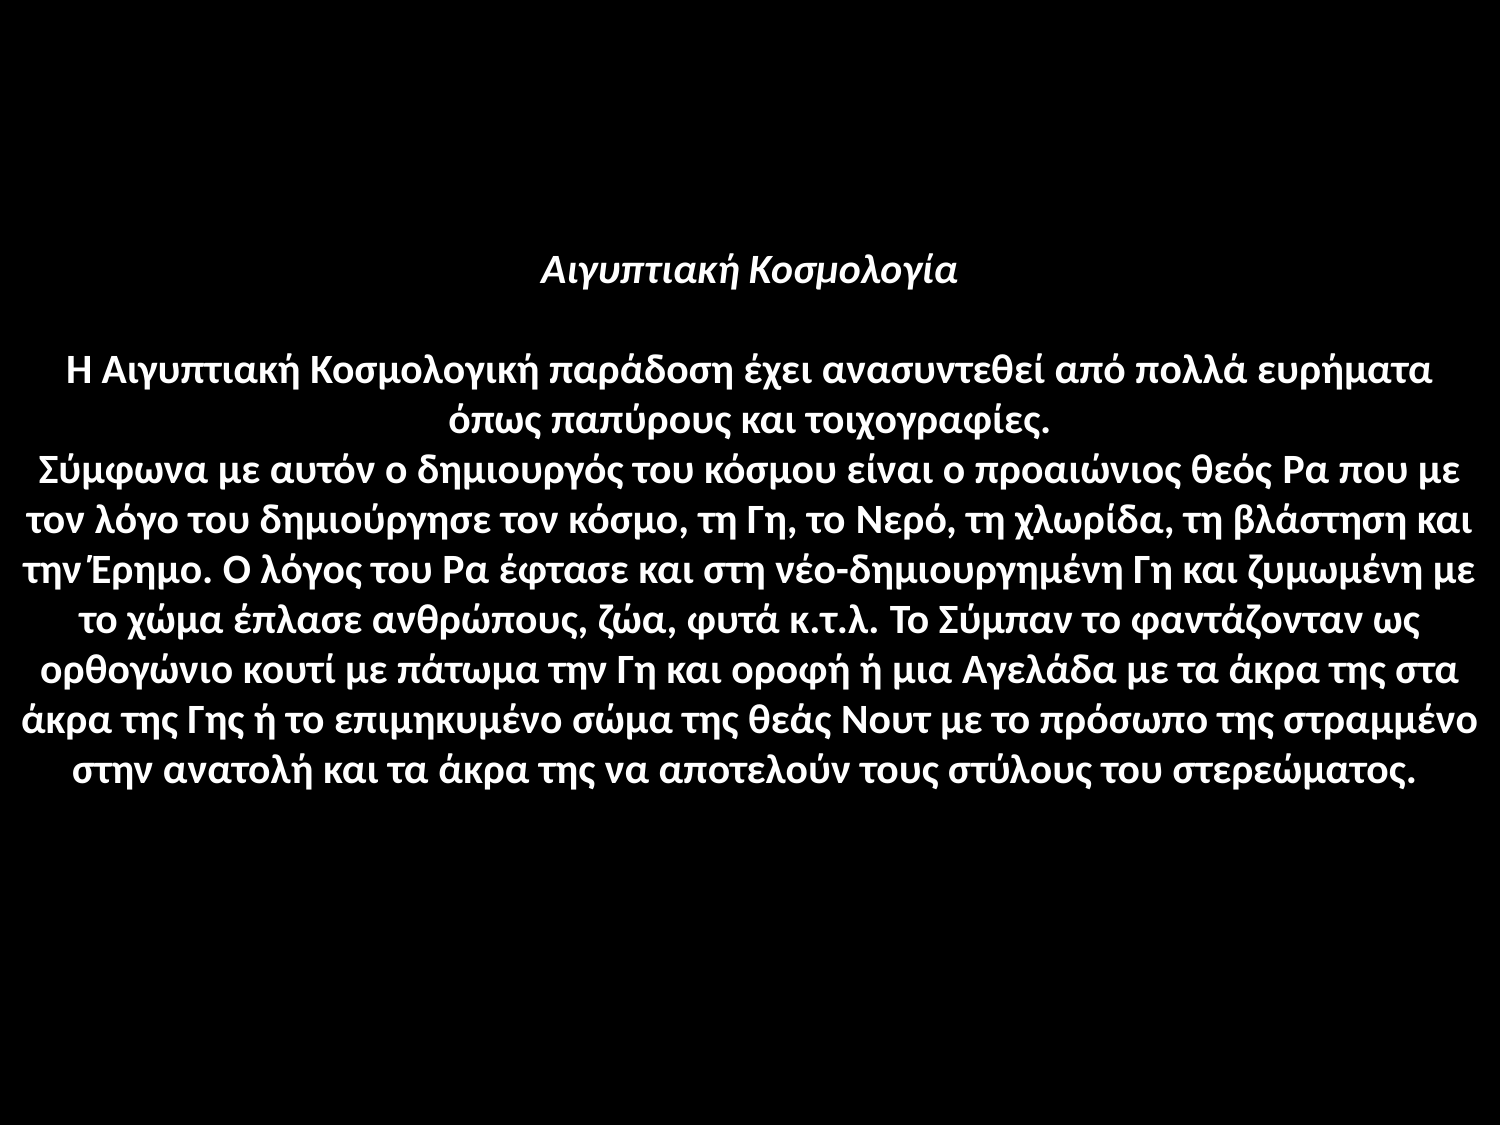

Αιγυπτιακή Κοσμολογία
Η Αιγυπτιακή Κοσμολογική παράδοση έχει ανασυντεθεί από πολλά ευρήματα όπως παπύρους και τοιχογραφίες.
Σύμφωνα με αυτόν ο δημιουργός του κόσμου είναι ο προαιώνιος θεός Ρα που με τον λόγο του δημιούργησε τον κόσμο, τη Γη, το Νερό, τη χλωρίδα, τη βλάστηση και την Έρημο. Ο λόγος του Ρα έφτασε και στη νέο-δημιουργημένη Γη και ζυμωμένη με το χώμα έπλασε ανθρώπους, ζώα, φυτά κ.τ.λ. Το Σύμπαν το φαντάζονταν ως ορθογώνιο κουτί με πάτωμα την Γη και οροφή ή μια Αγελάδα με τα άκρα της στα άκρα της Γης ή το επιμηκυμένο σώμα της θεάς Νουτ με το πρόσωπο της στραμμένο στην ανατολή και τα άκρα της να αποτελούν τους στύλους του στερεώματος.